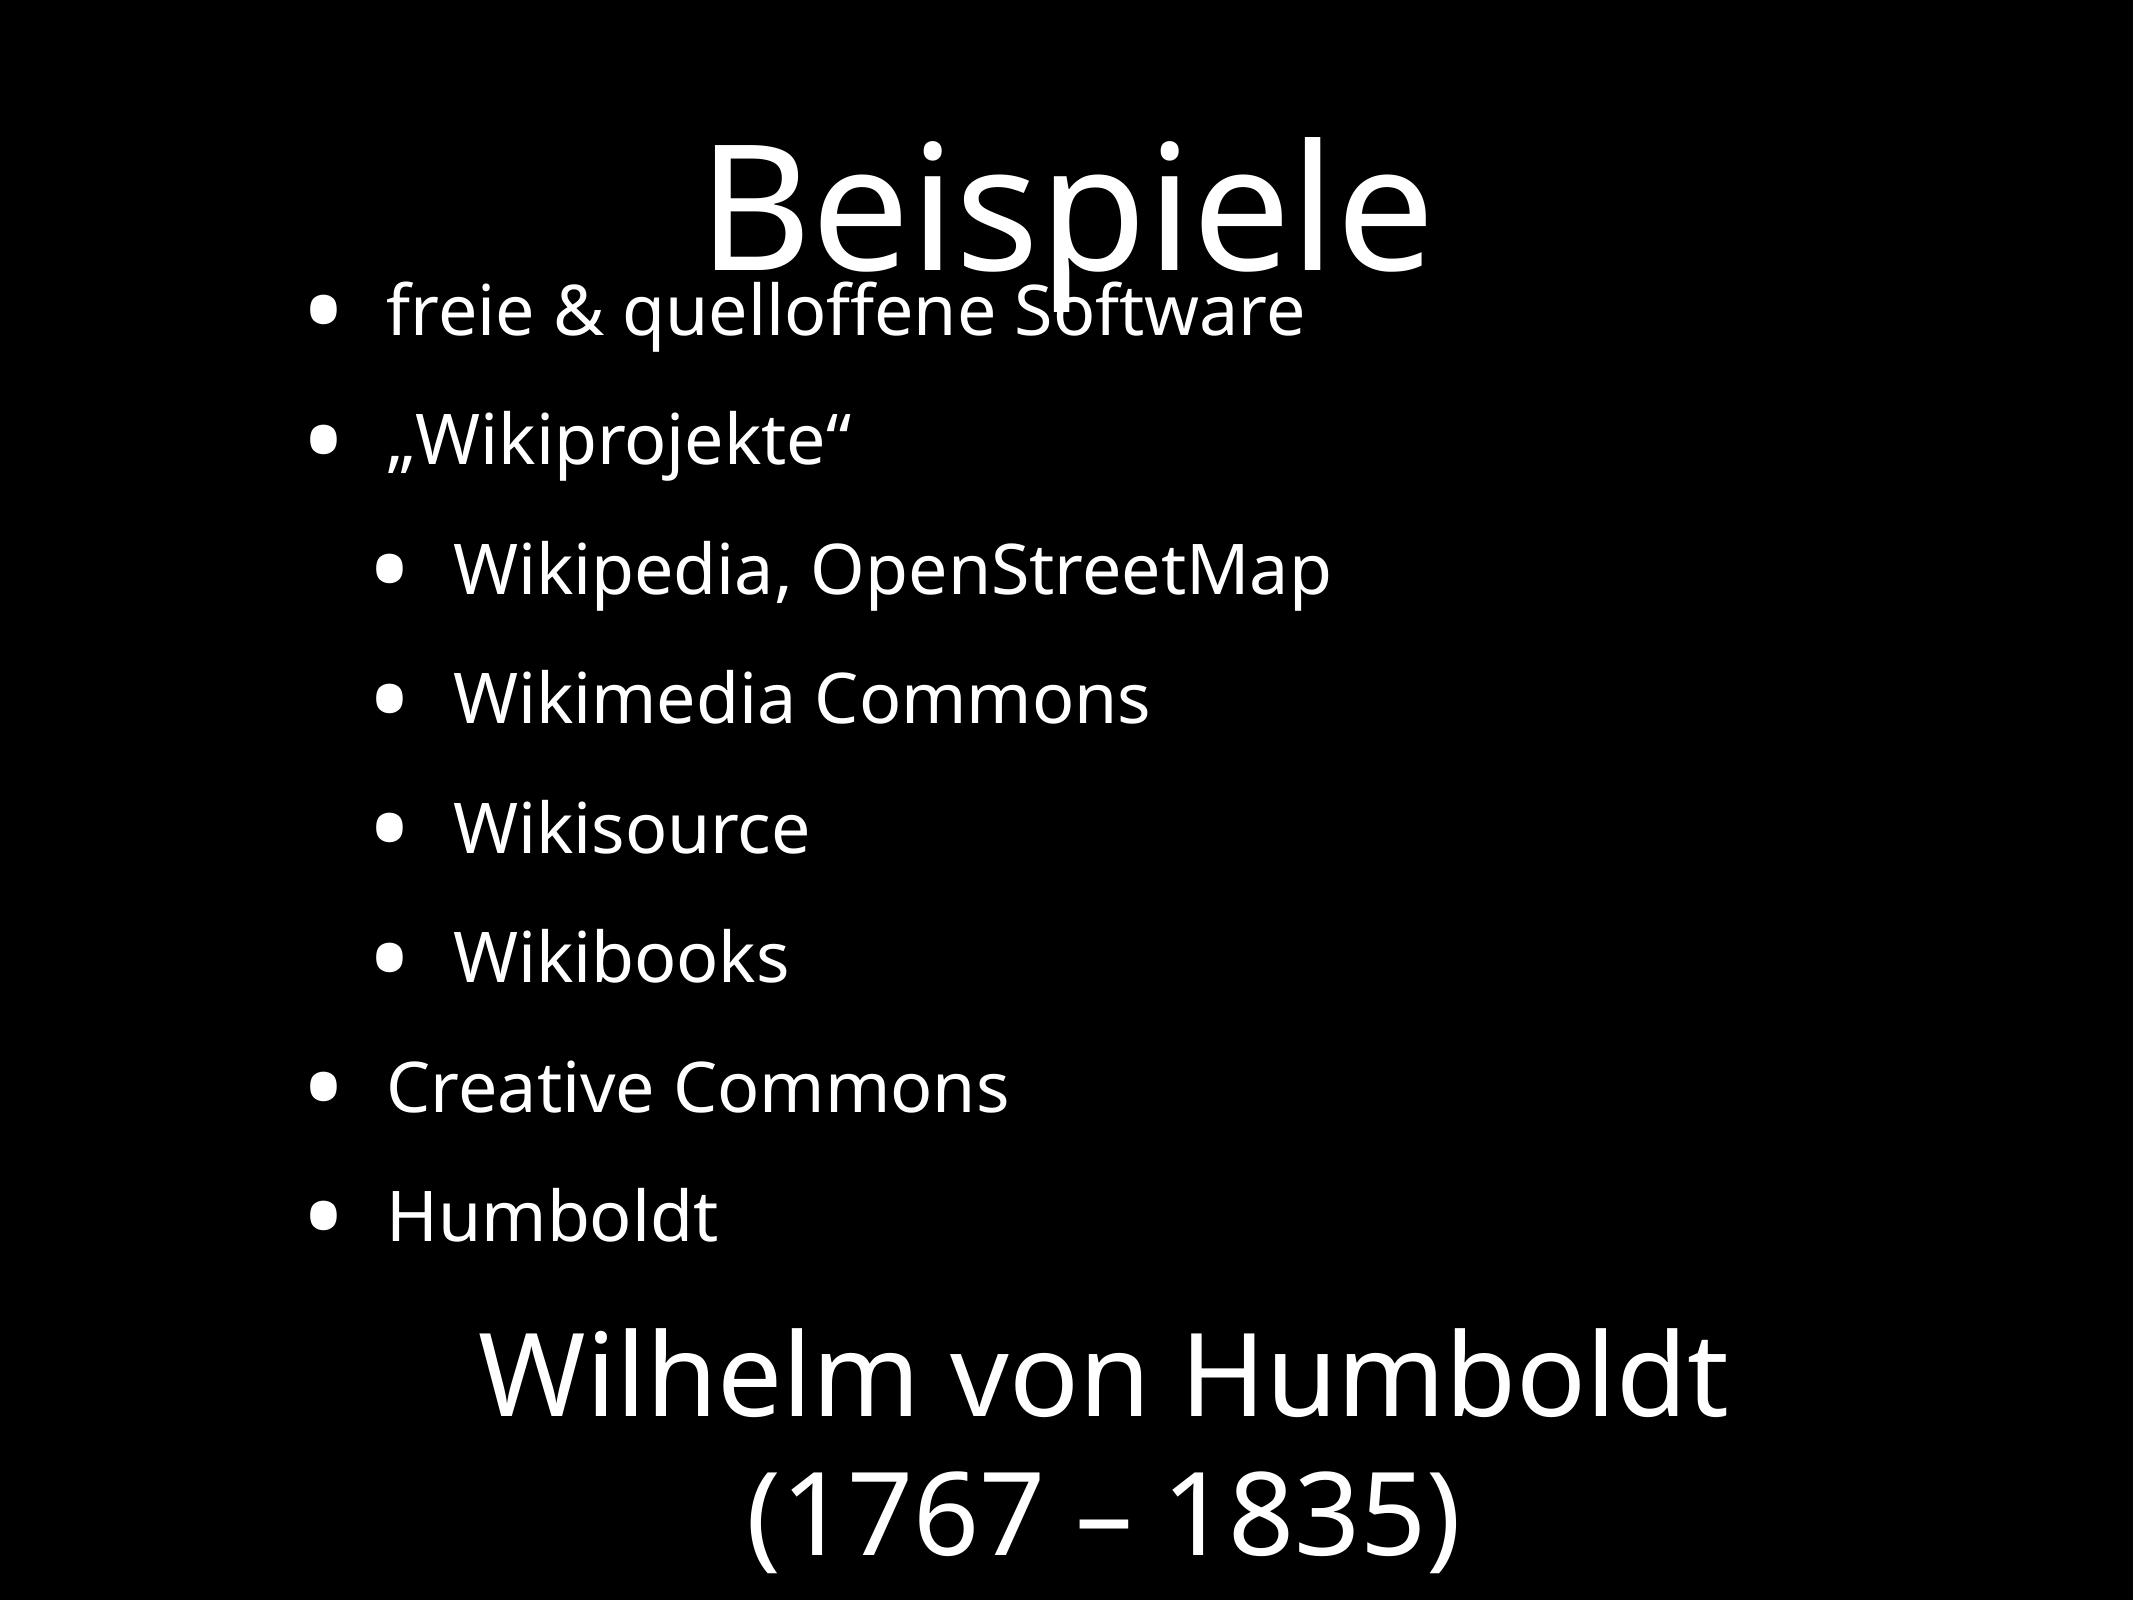

# Beispiele
freie & quelloffene Software
„Wikiprojekte“
Wikipedia, OpenStreetMap
Wikimedia Commons
Wikisource
Wikibooks
Creative Commons
Humboldt
Wilhelm von Humboldt
(1767 – 1835)